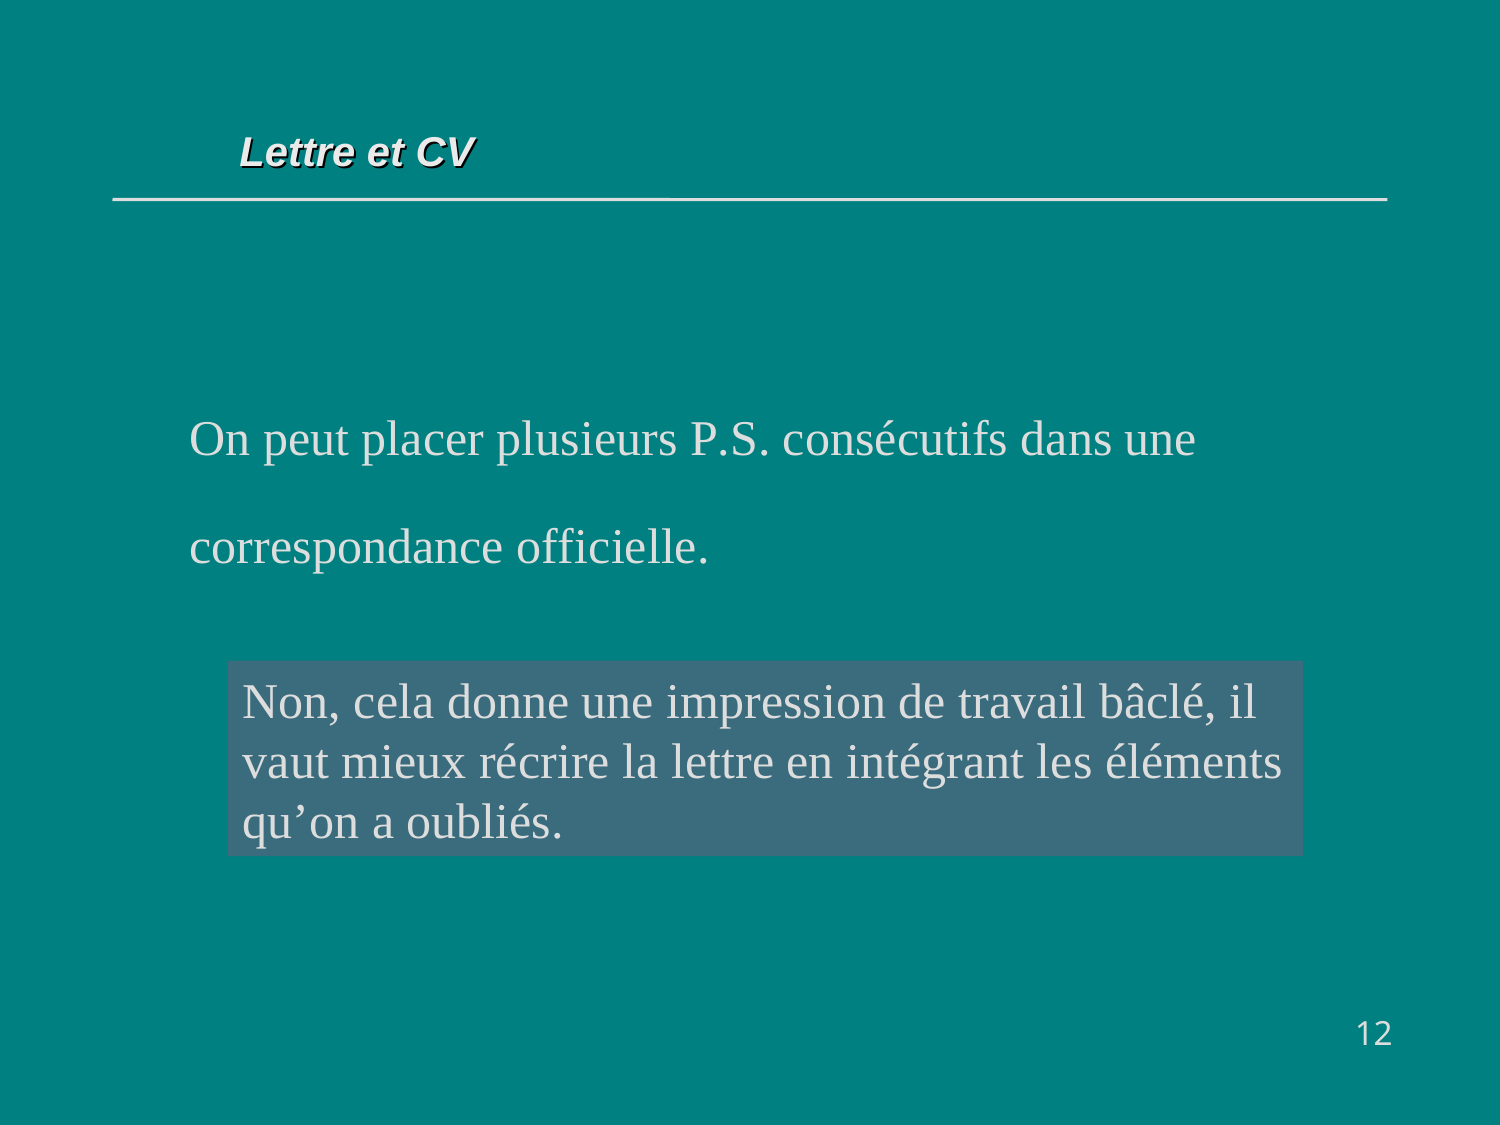

Lettre et CV
On peut placer plusieurs P.S. consécutifs dans une correspondance officielle.
V/F
Non, cela donne une impression de travail bâclé, il vaut mieux récrire la lettre en intégrant les éléments qu’on a oubliés.
12